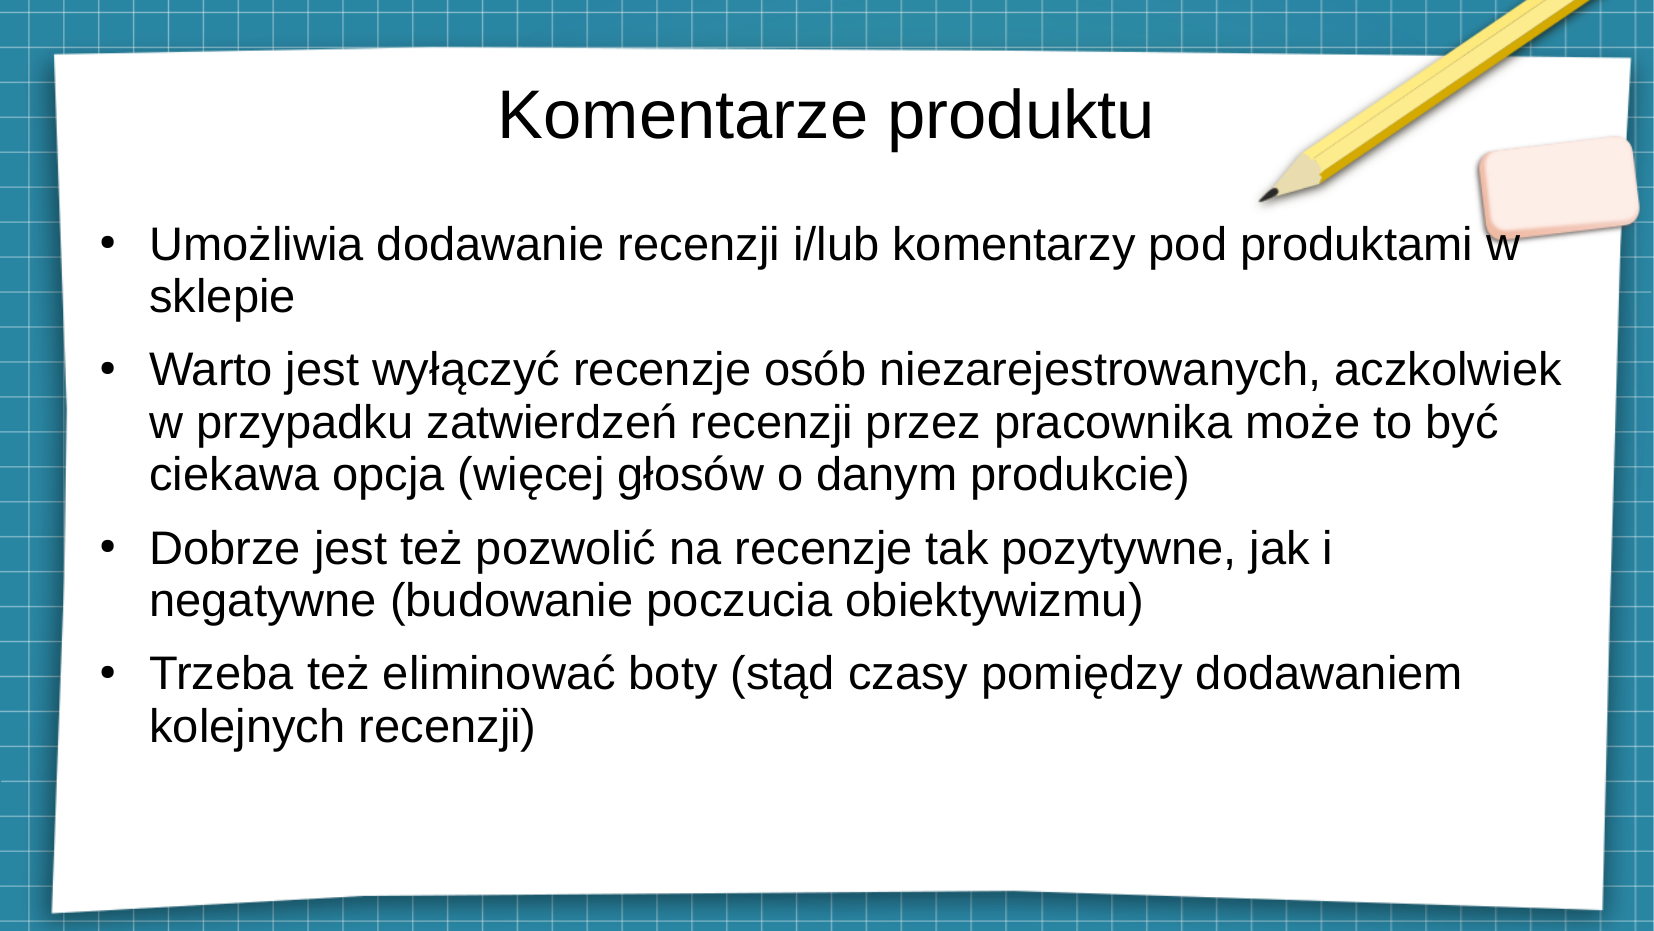

# Komentarze produktu
Umożliwia dodawanie recenzji i/lub komentarzy pod produktami w sklepie
Warto jest wyłączyć recenzje osób niezarejestrowanych, aczkolwiek w przypadku zatwierdzeń recenzji przez pracownika może to być ciekawa opcja (więcej głosów o danym produkcie)
Dobrze jest też pozwolić na recenzje tak pozytywne, jak i negatywne (budowanie poczucia obiektywizmu)
Trzeba też eliminować boty (stąd czasy pomiędzy dodawaniem kolejnych recenzji)